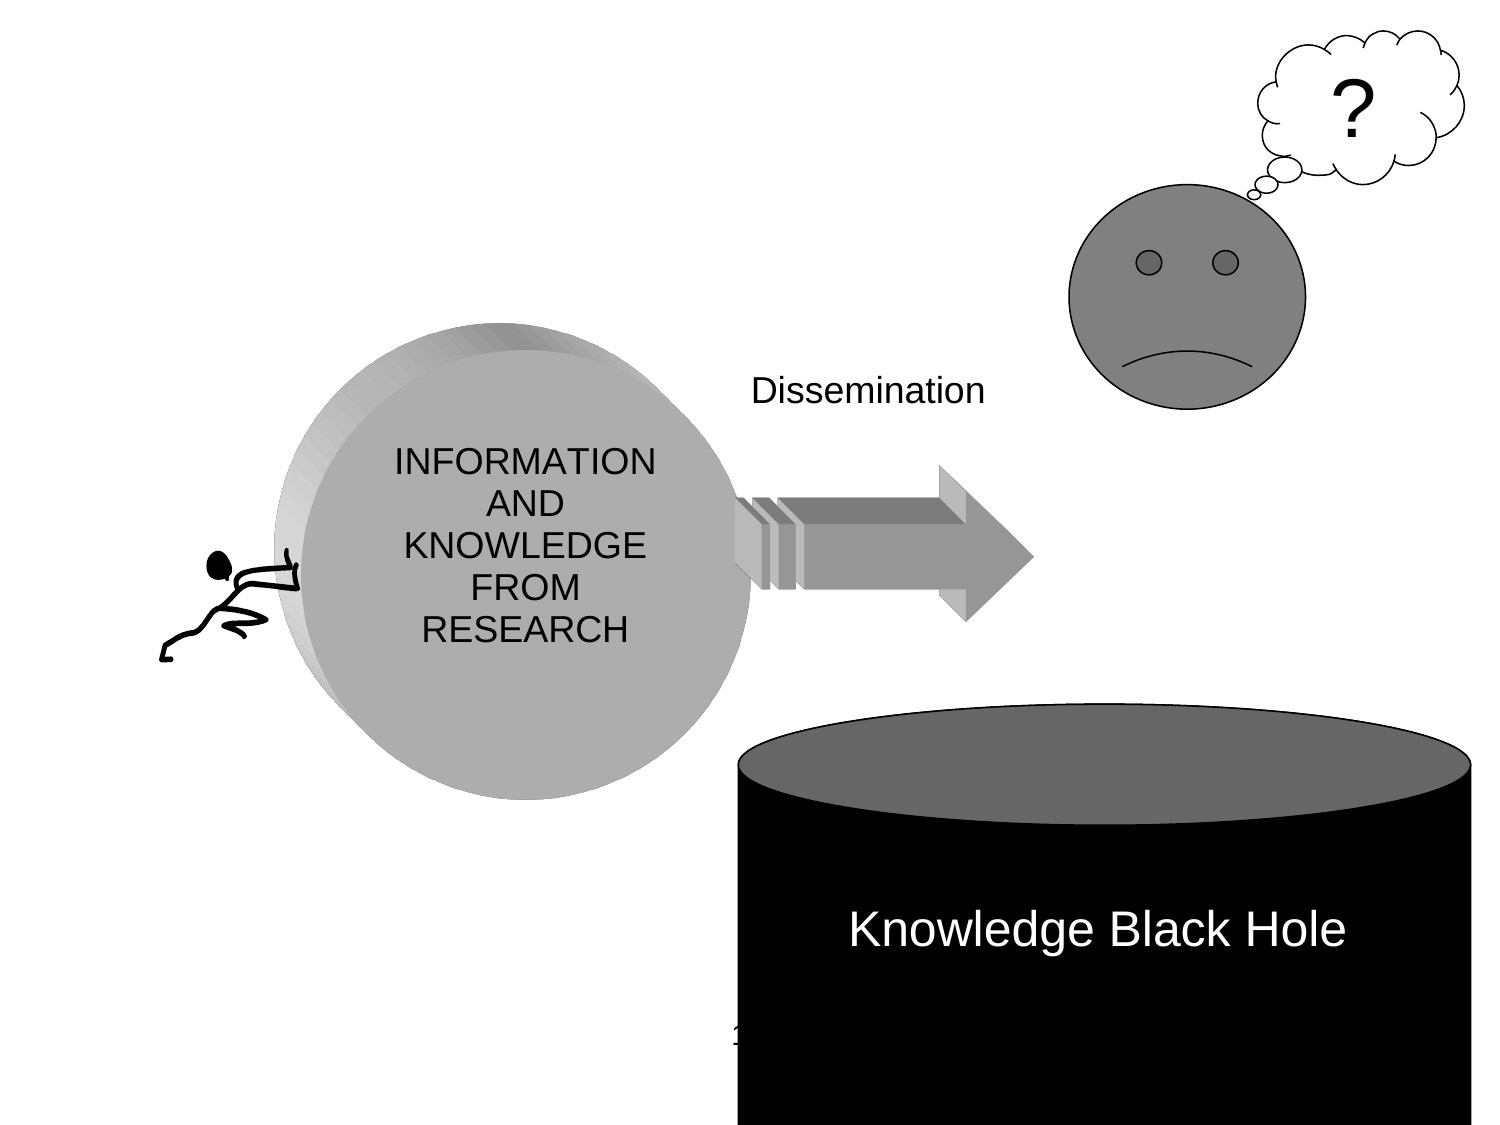

?
Dissemination
INFORMATION
AND
KNOWLEDGE
FROM
RESEARCH
 Knowledge Black Hole
18